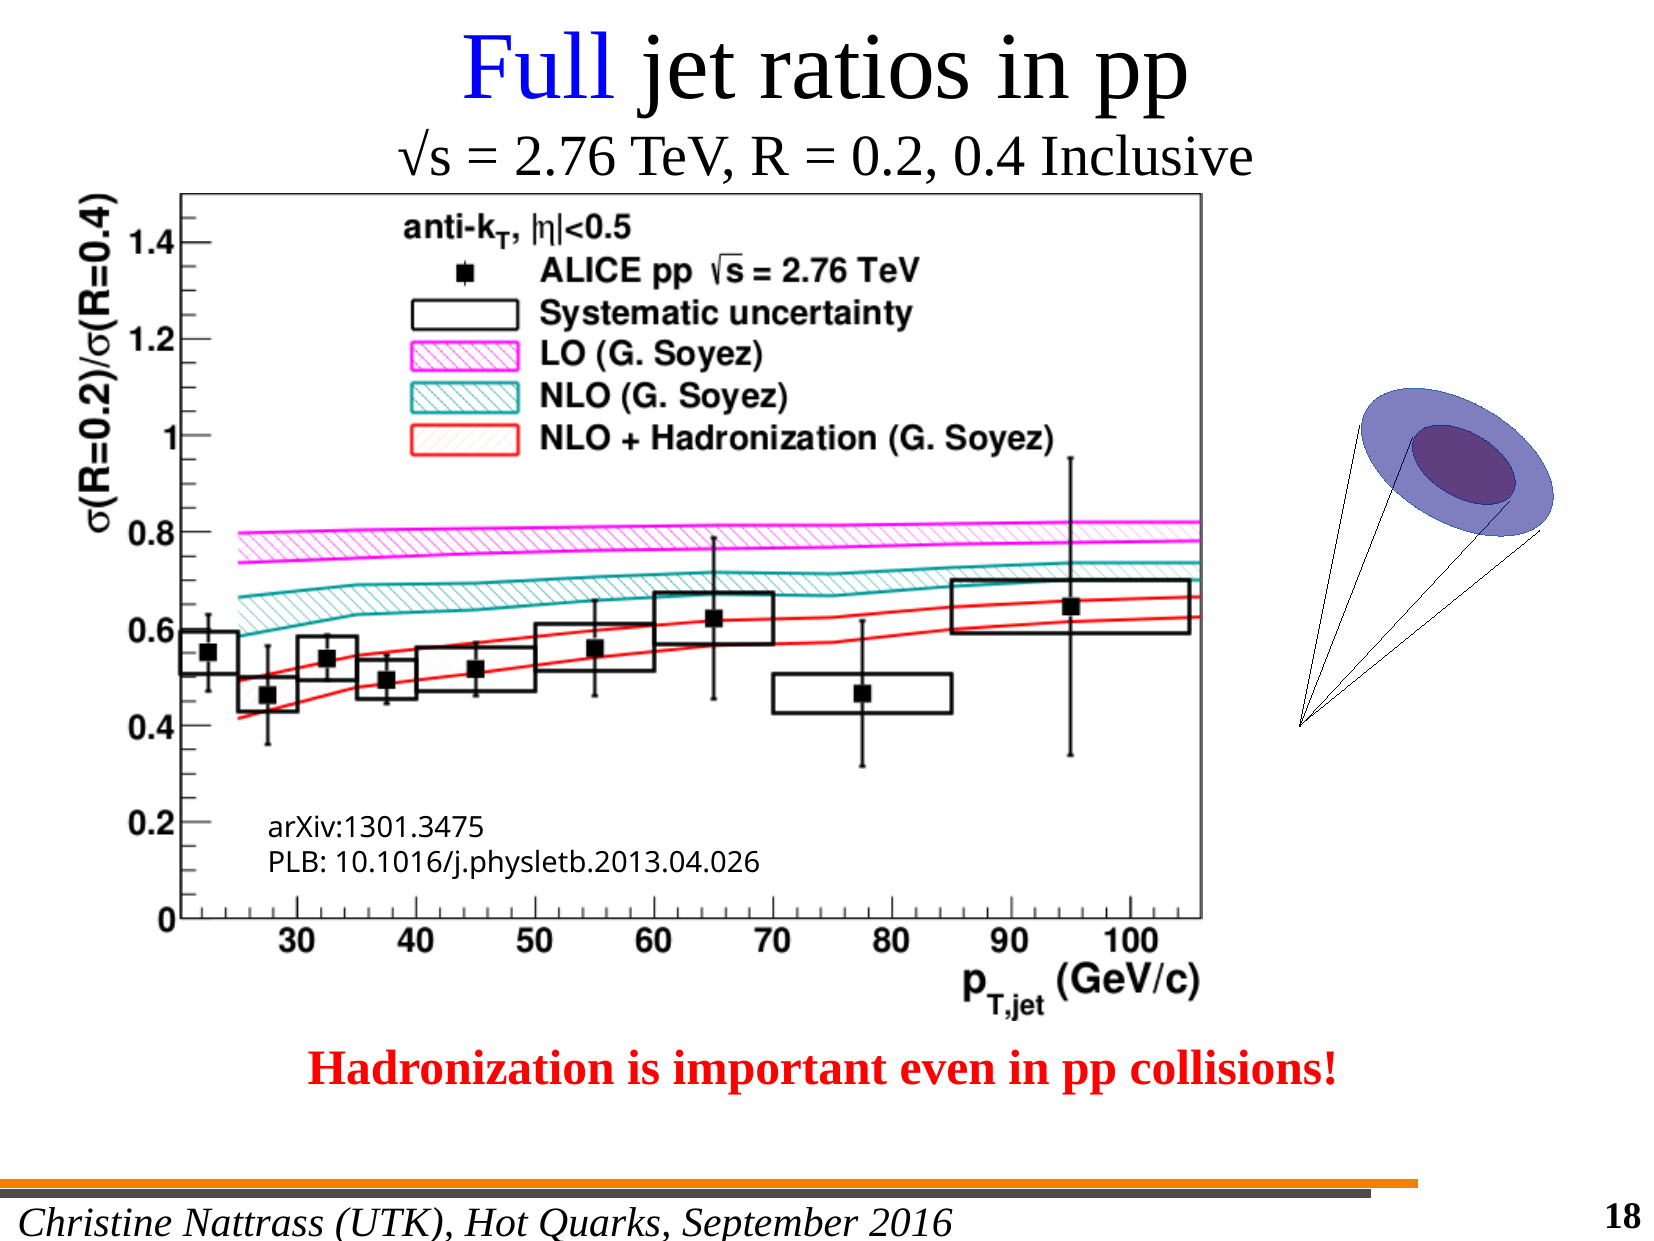

# Full jet ratios in pp √s = 2.76 TeV, R = 0.2, 0.4 Inclusive
arXiv:1301.3475
PLB: 10.1016/j.physletb.2013.04.026
Hadronization is important even in pp collisions!